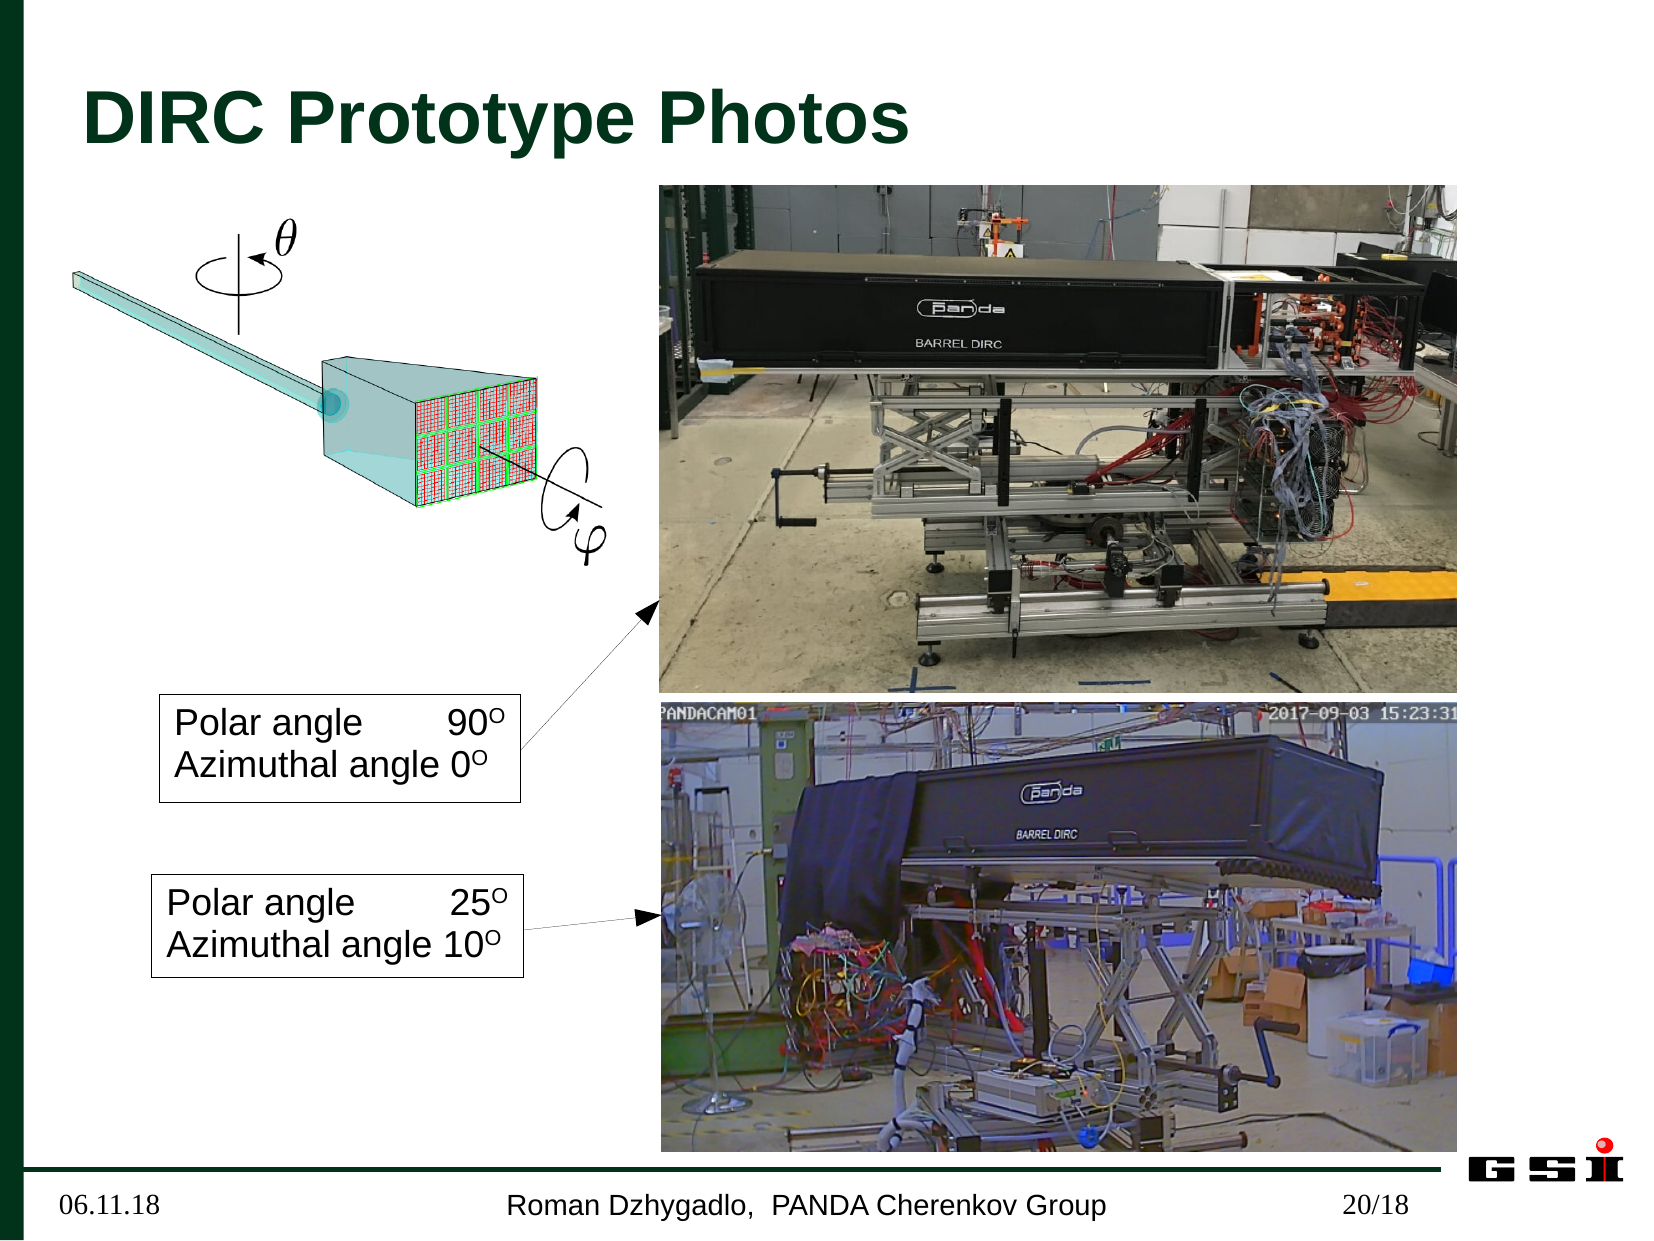

# DIRC Prototype Photos
Polar angle 90O
Azimuthal angle 0O
Polar angle 25O
Azimuthal angle 10O
06.11.18
Roman Dzhygadlo, PANDA Cherenkov Group
20